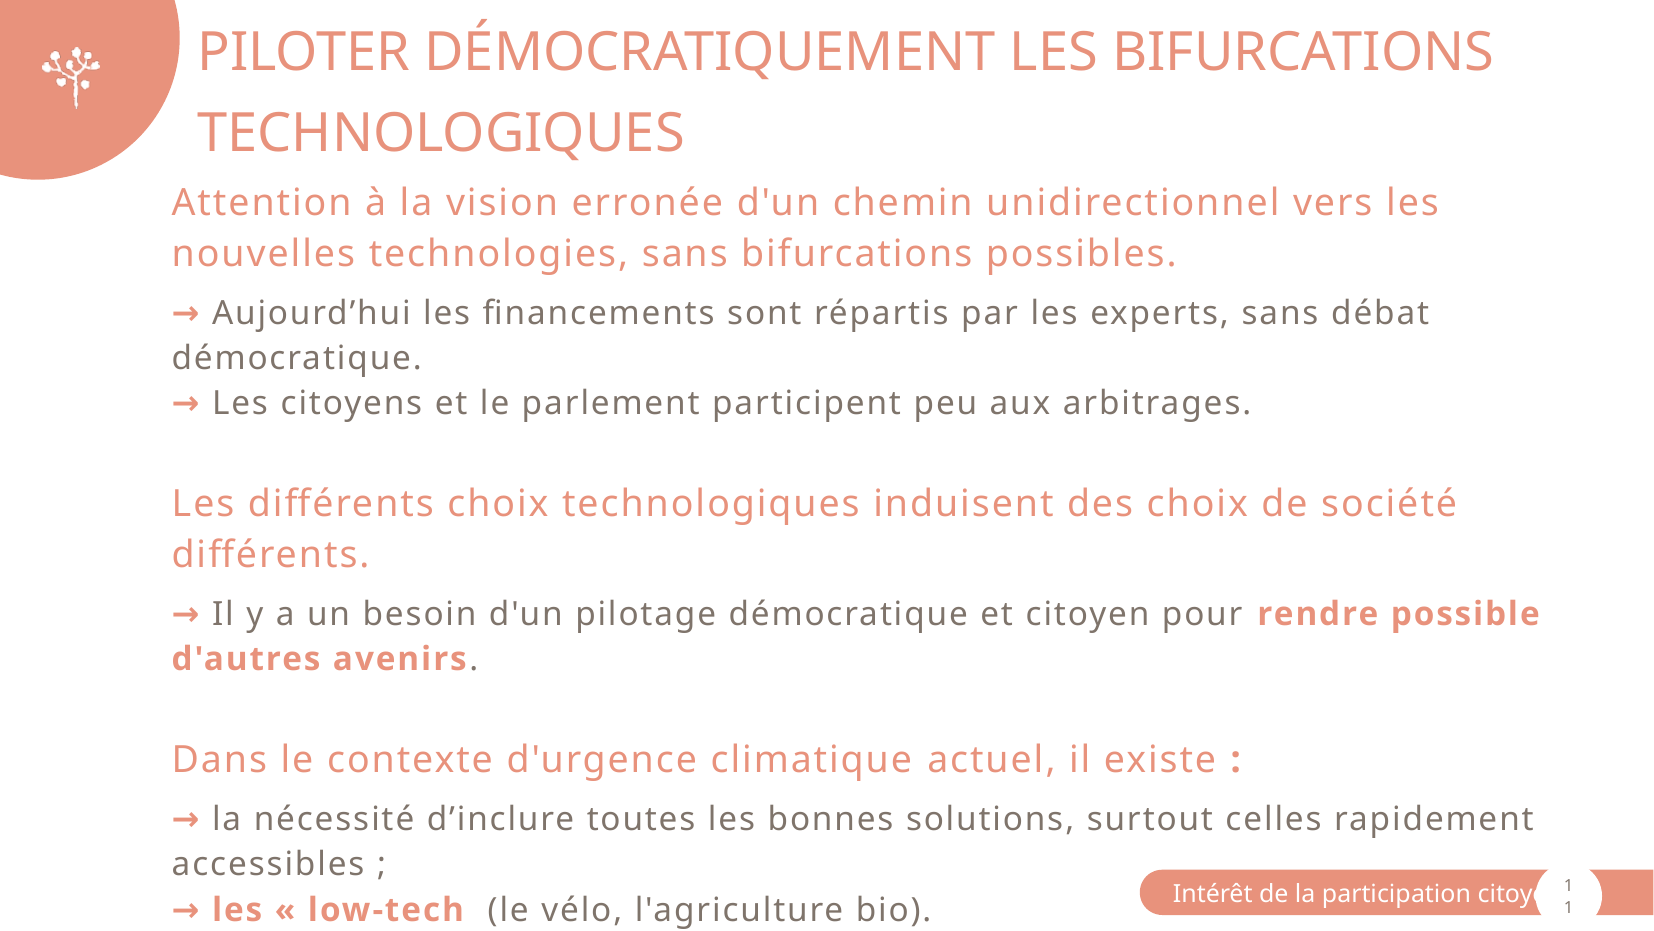

# PILOTER DÉMOCRATIQUEMENT LES BIFURCATIONS TECHNOLOGIQUES
Attention à la vision erronée d'un chemin unidirectionnel vers les nouvelles technologies, sans bifurcations possibles.
→ Aujourd’hui les financements sont répartis par les experts, sans débat démocratique.
→ Les citoyens et le parlement participent peu aux arbitrages.
Les différents choix technologiques induisent des choix de société différents.
→ Il y a un besoin d'un pilotage démocratique et citoyen pour rendre possible d'autres avenirs.
Dans le contexte d'urgence climatique actuel, il existe :
→ la nécessité d’inclure toutes les bonnes solutions, surtout celles rapidement accessibles ;
→ les « low-tech  (le vélo, l'agriculture bio).
11
11
Intérêt de la participation citoyenne